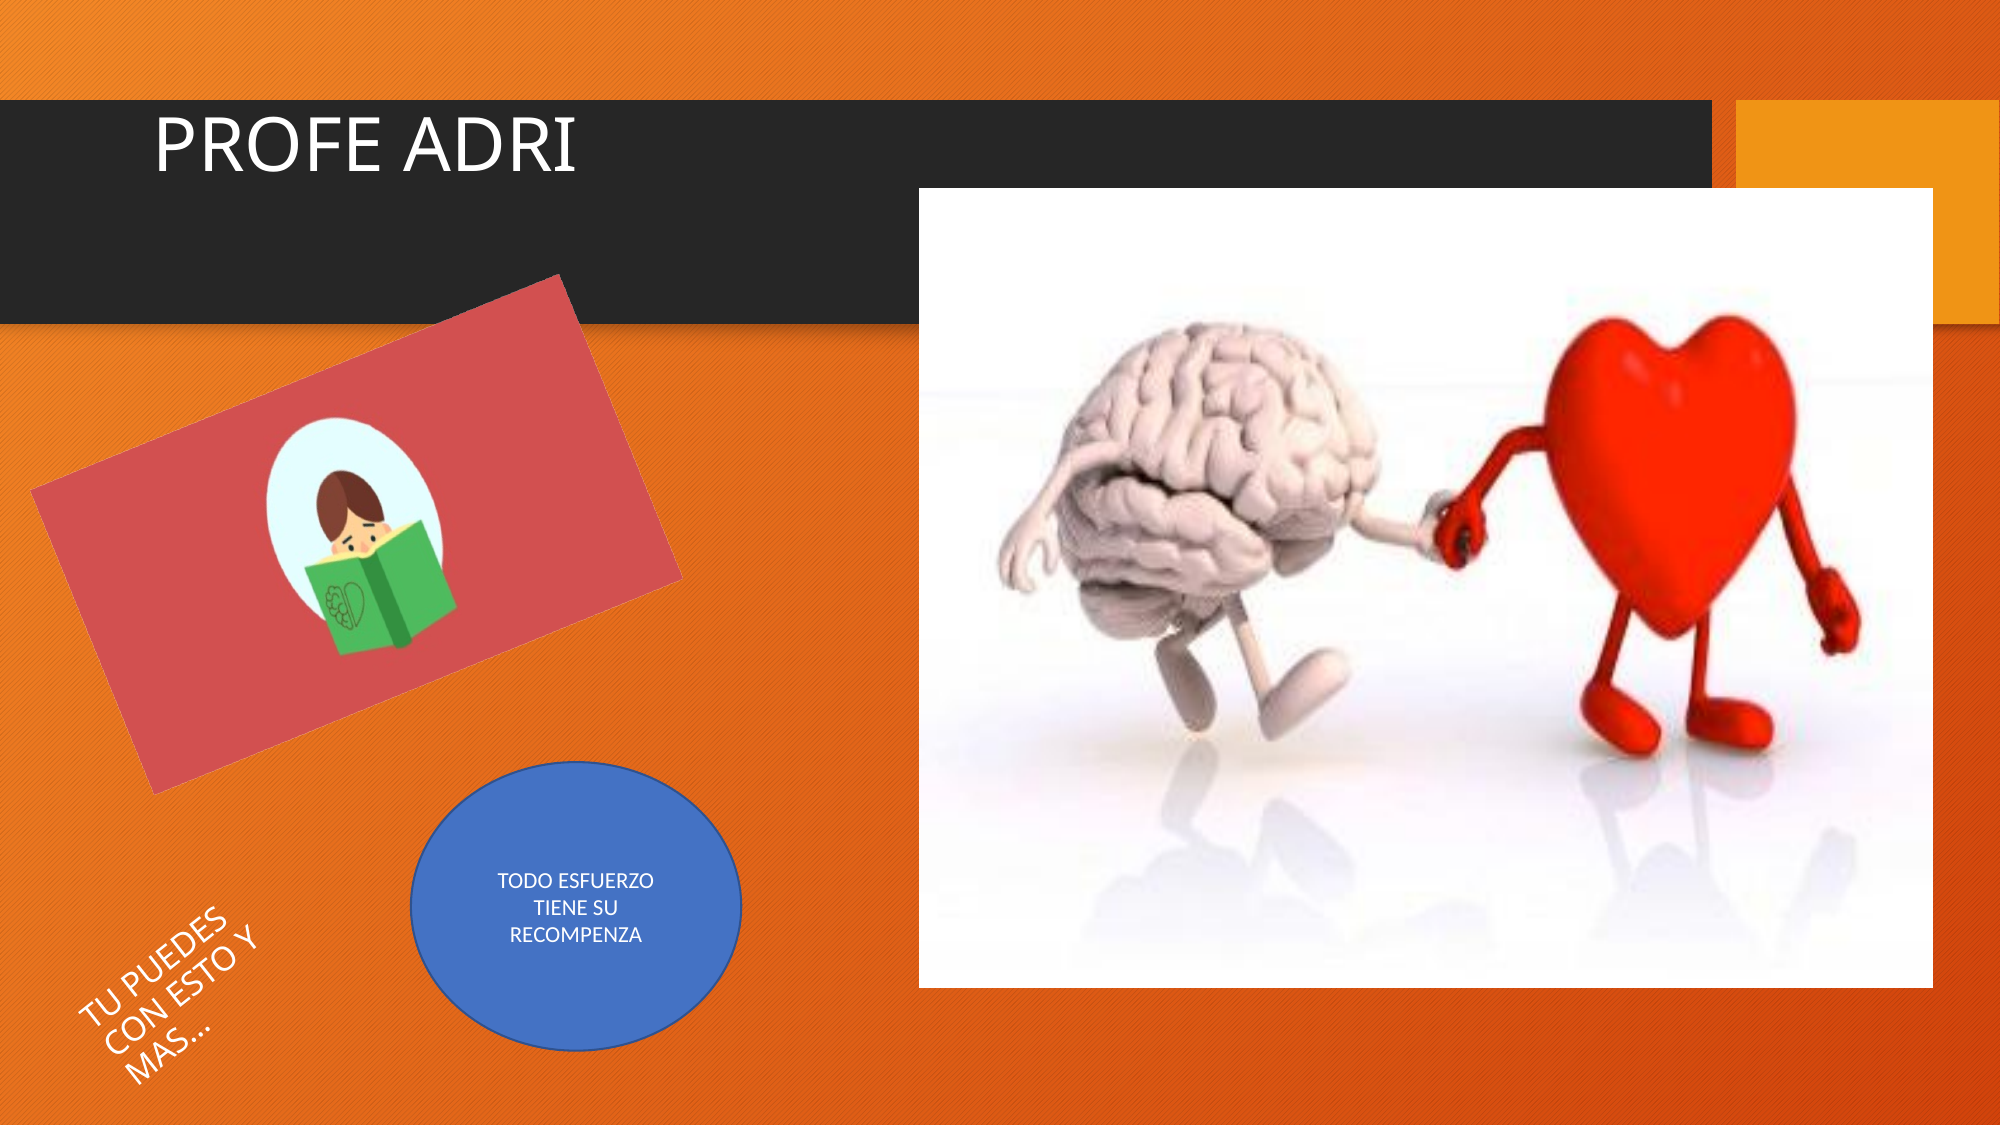

# PROFE ADRI
TODO ESFUERZO TIENE SU RECOMPENZA
TU PUEDES CON ESTO Y MAS…